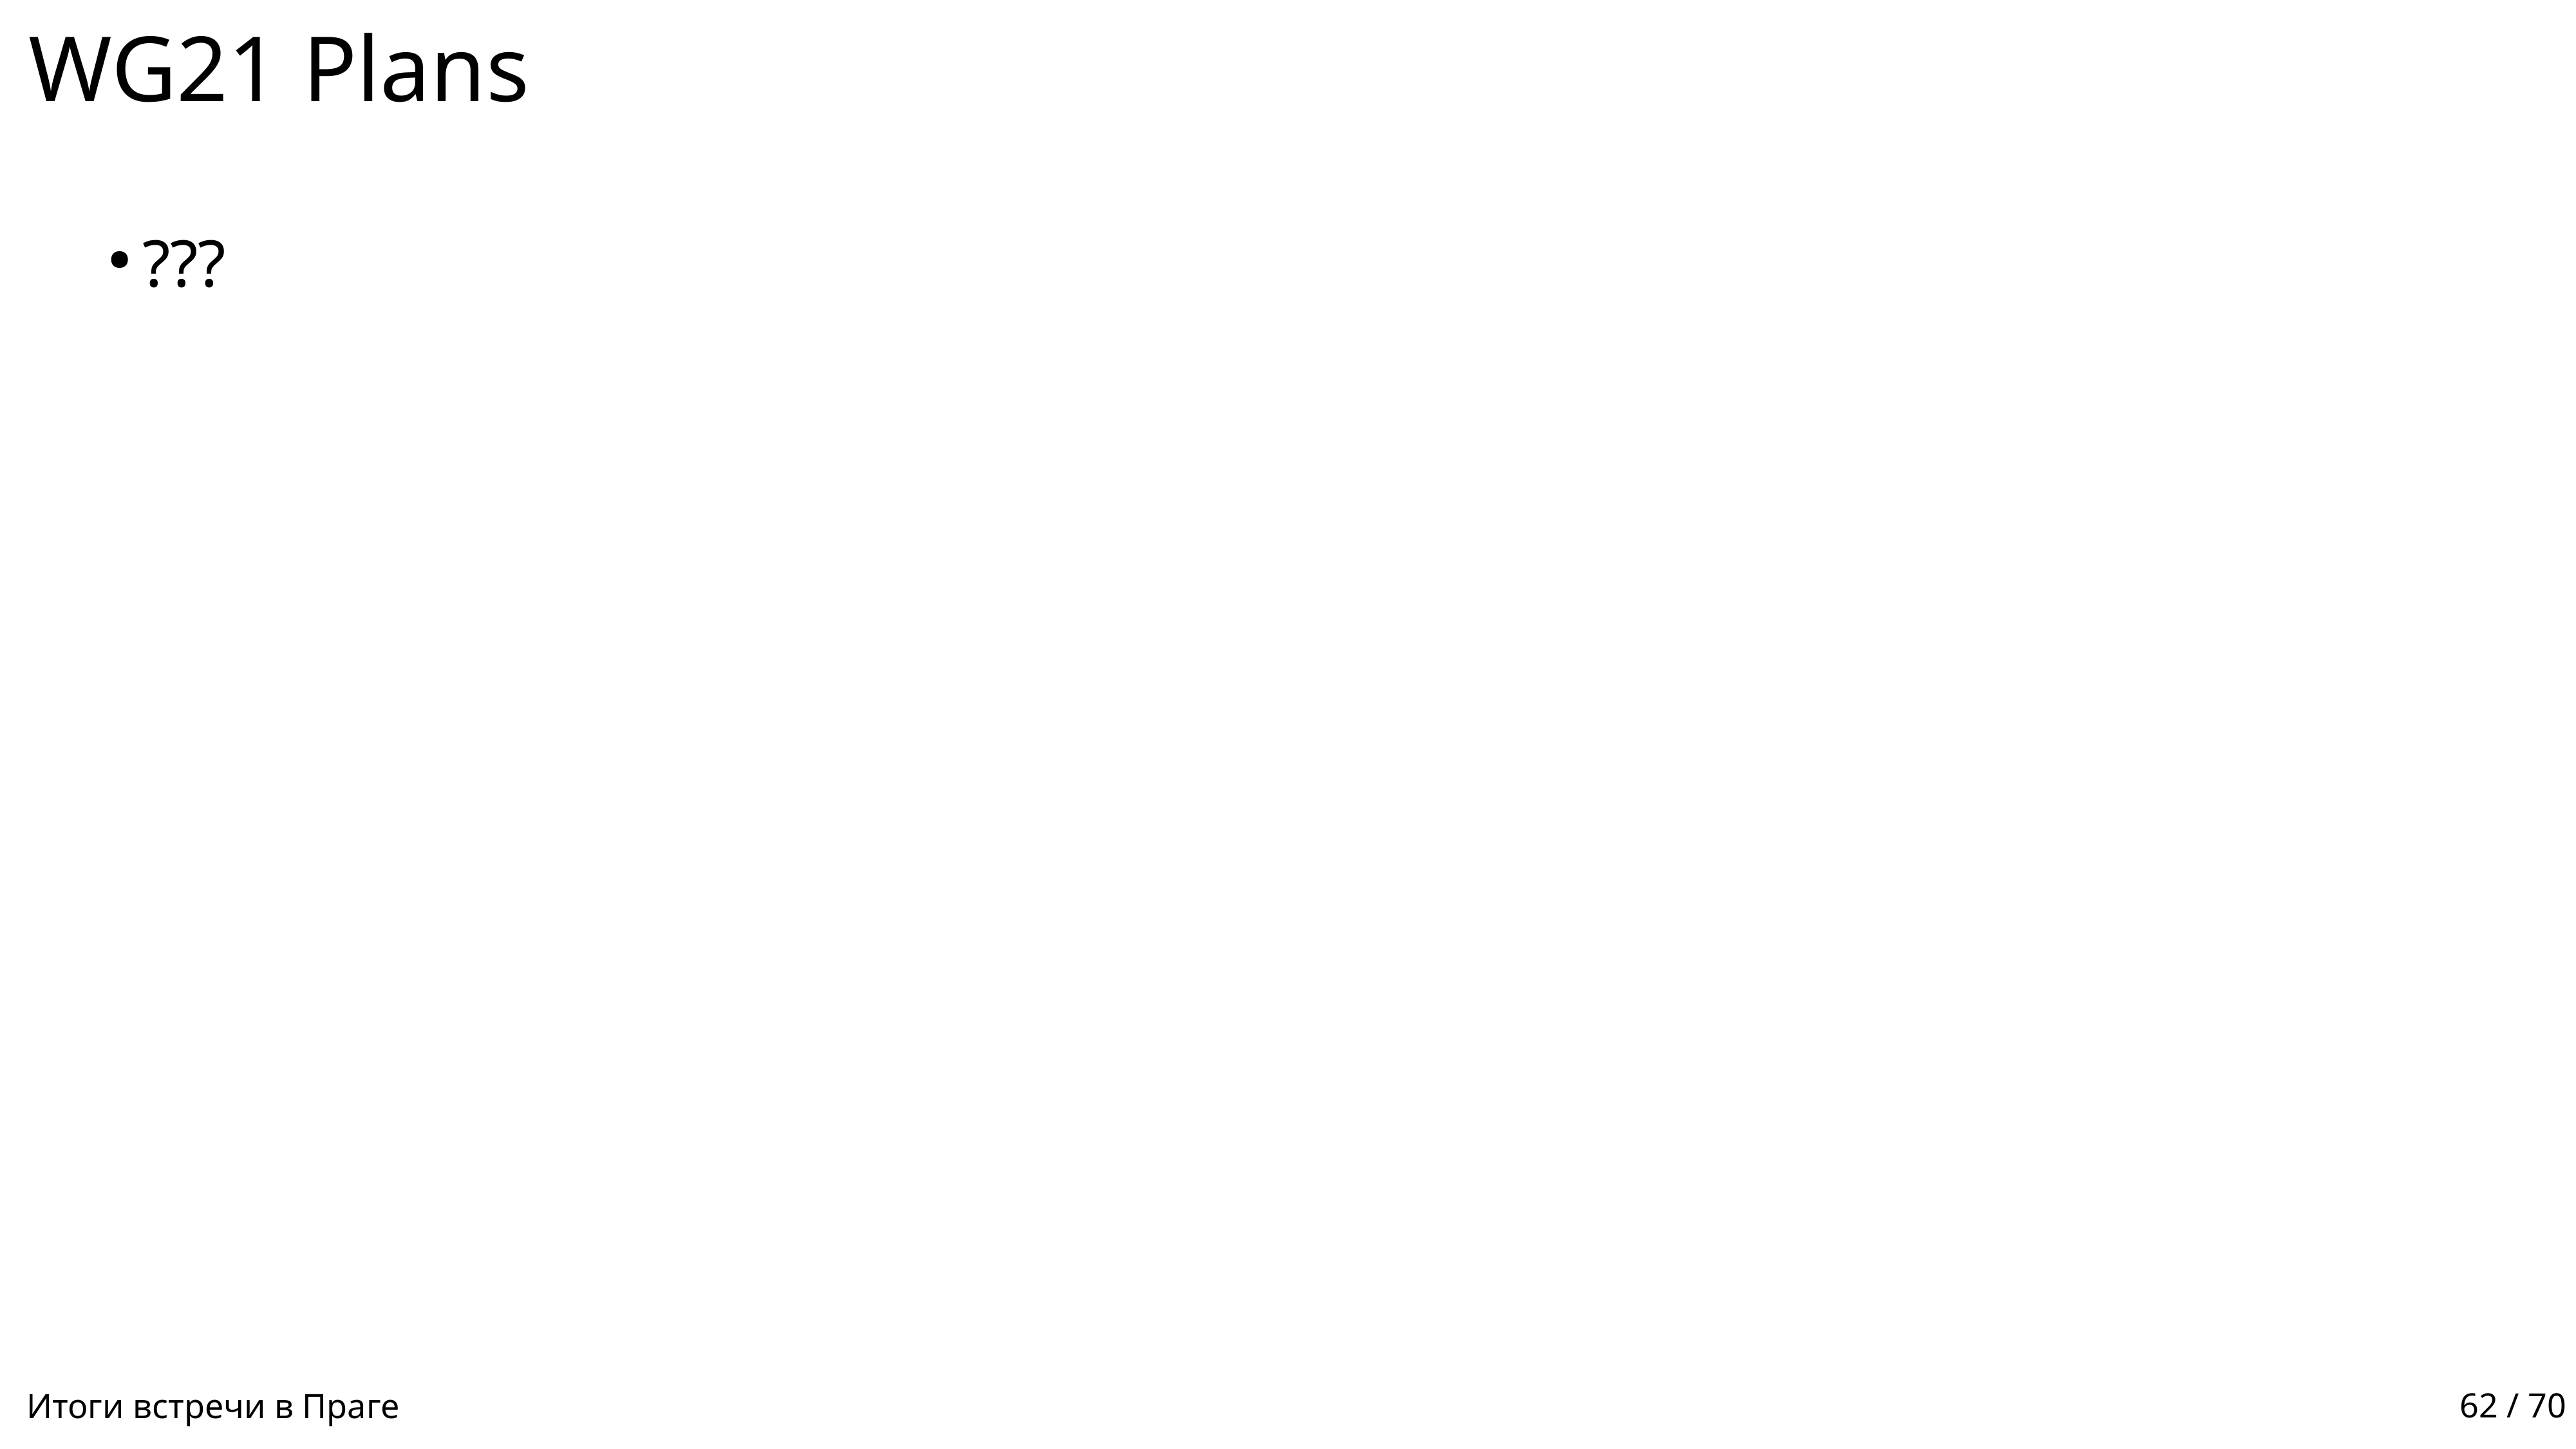

# WG21 Plans
???
Итоги встречи в Праге